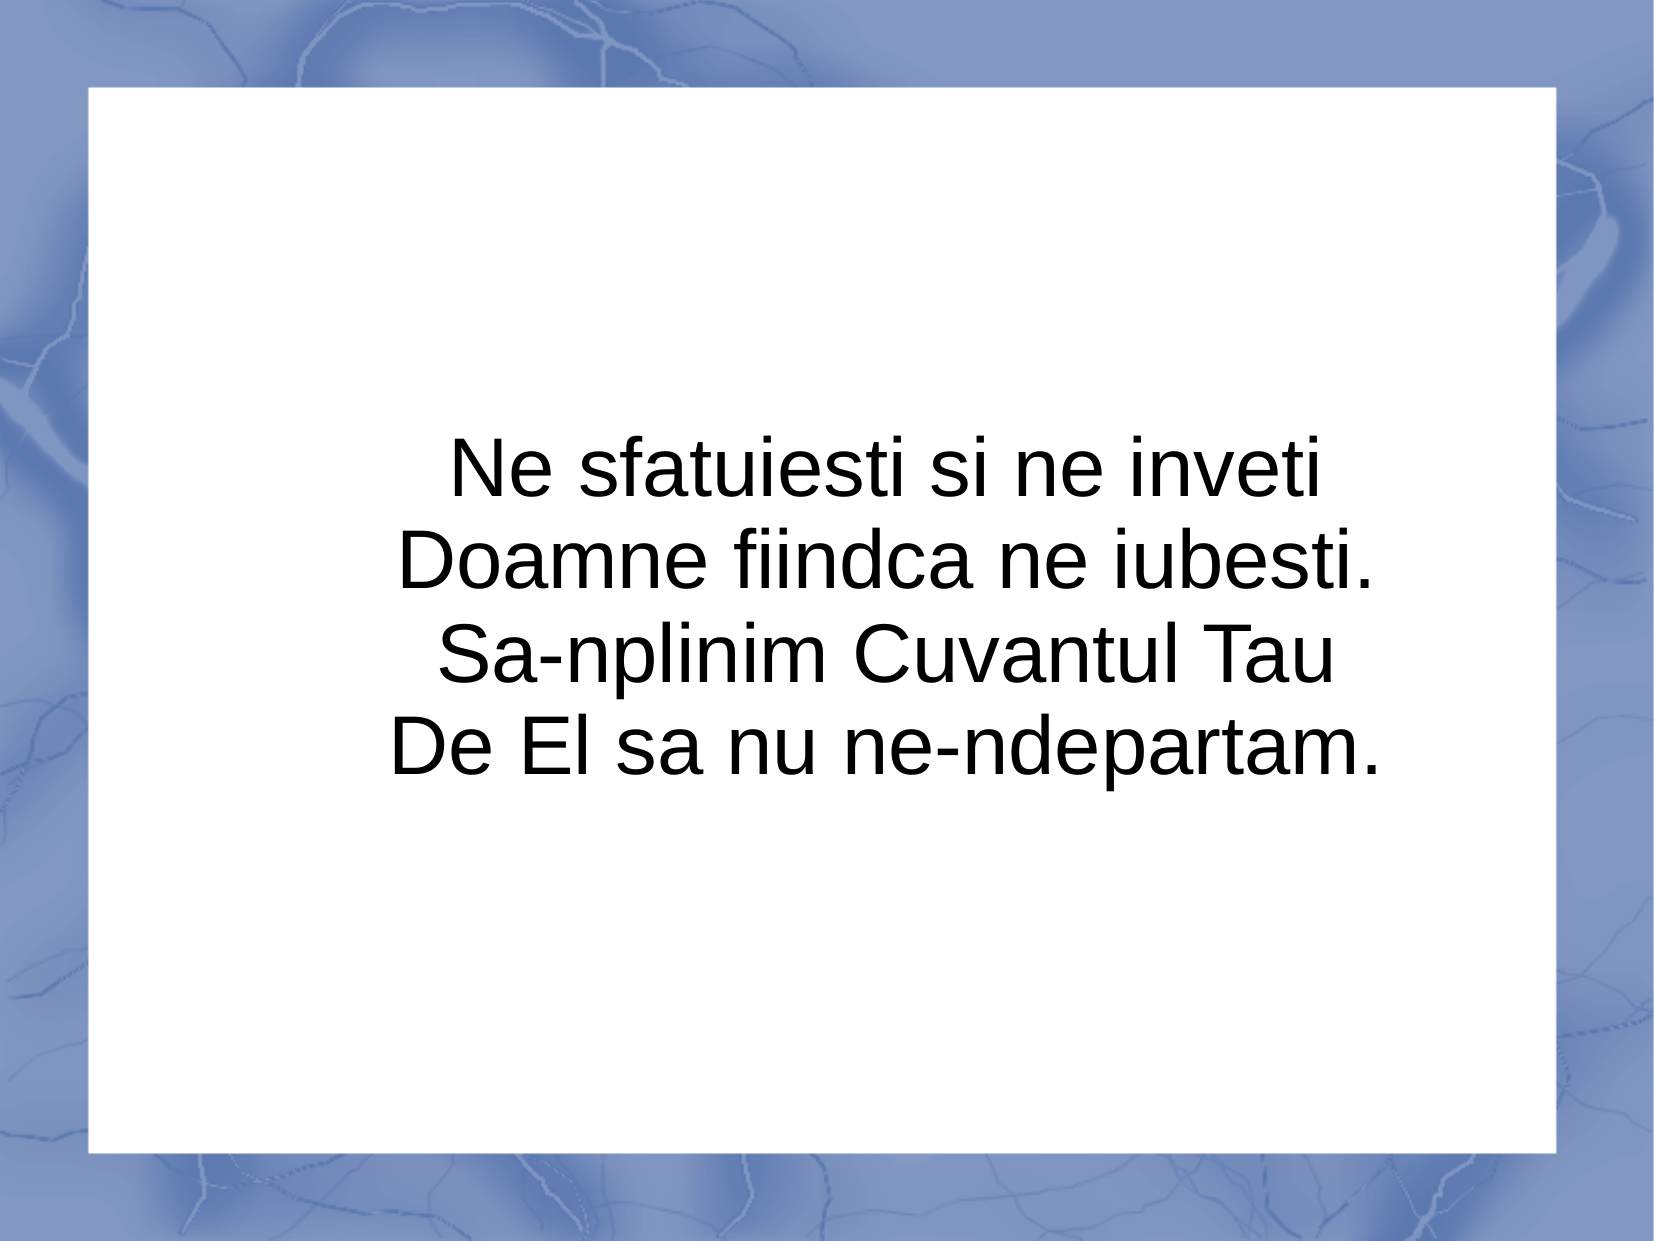

Ne sfatuiesti si ne inveti
Doamne fiindca ne iubesti.
Sa-nplinim Cuvantul Tau
De El sa nu ne-ndepartam.